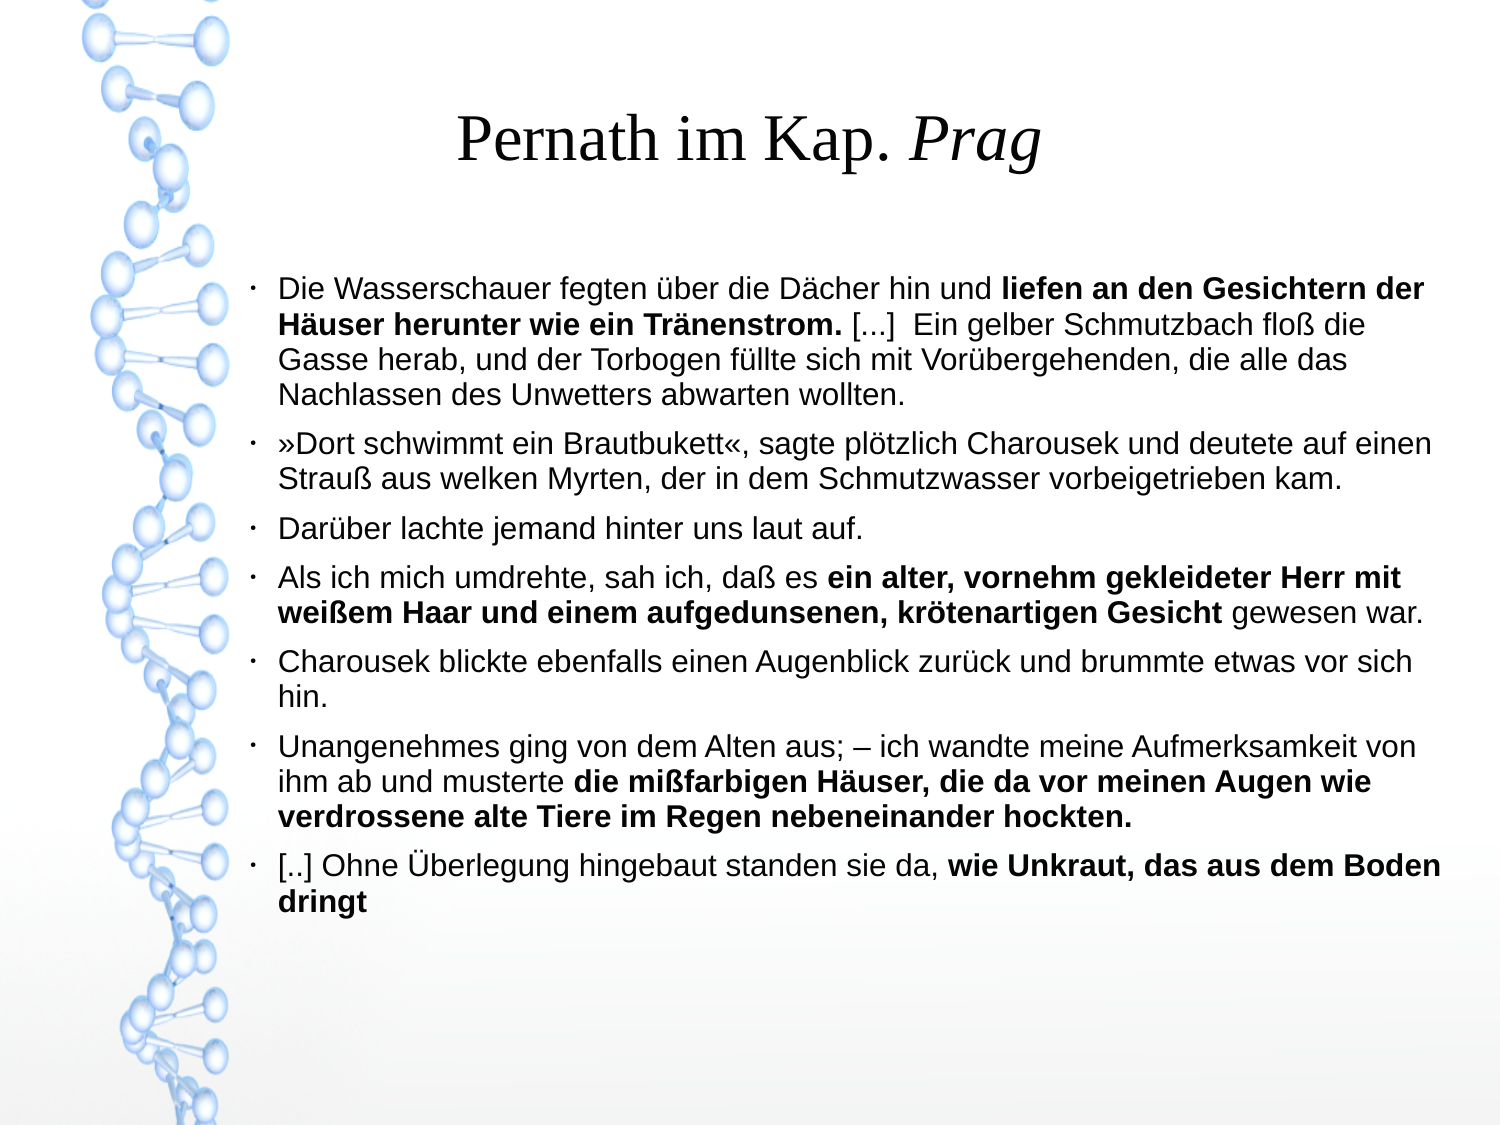

# Pernath im Kap. Prag
Die Wasserschauer fegten über die Dächer hin und liefen an den Gesichtern der Häuser herunter wie ein Tränenstrom. [...] Ein gelber Schmutzbach floß die Gasse herab, und der Torbogen füllte sich mit Vorübergehenden, die alle das Nachlassen des Unwetters abwarten wollten.
»Dort schwimmt ein Brautbukett«, sagte plötzlich Charousek und deutete auf einen Strauß aus welken Myrten, der in dem Schmutzwasser vorbeigetrieben kam.
Darüber lachte jemand hinter uns laut auf.
Als ich mich umdrehte, sah ich, daß es ein alter, vornehm gekleideter Herr mit weißem Haar und einem aufgedunsenen, krötenartigen Gesicht gewesen war.
Charousek blickte ebenfalls einen Augenblick zurück und brummte etwas vor sich hin.
Unangenehmes ging von dem Alten aus; – ich wandte meine Aufmerksamkeit von ihm ab und musterte die mißfarbigen Häuser, die da vor meinen Augen wie verdrossene alte Tiere im Regen nebeneinander hockten.
[..] Ohne Überlegung hingebaut standen sie da, wie Unkraut, das aus dem Boden dringt